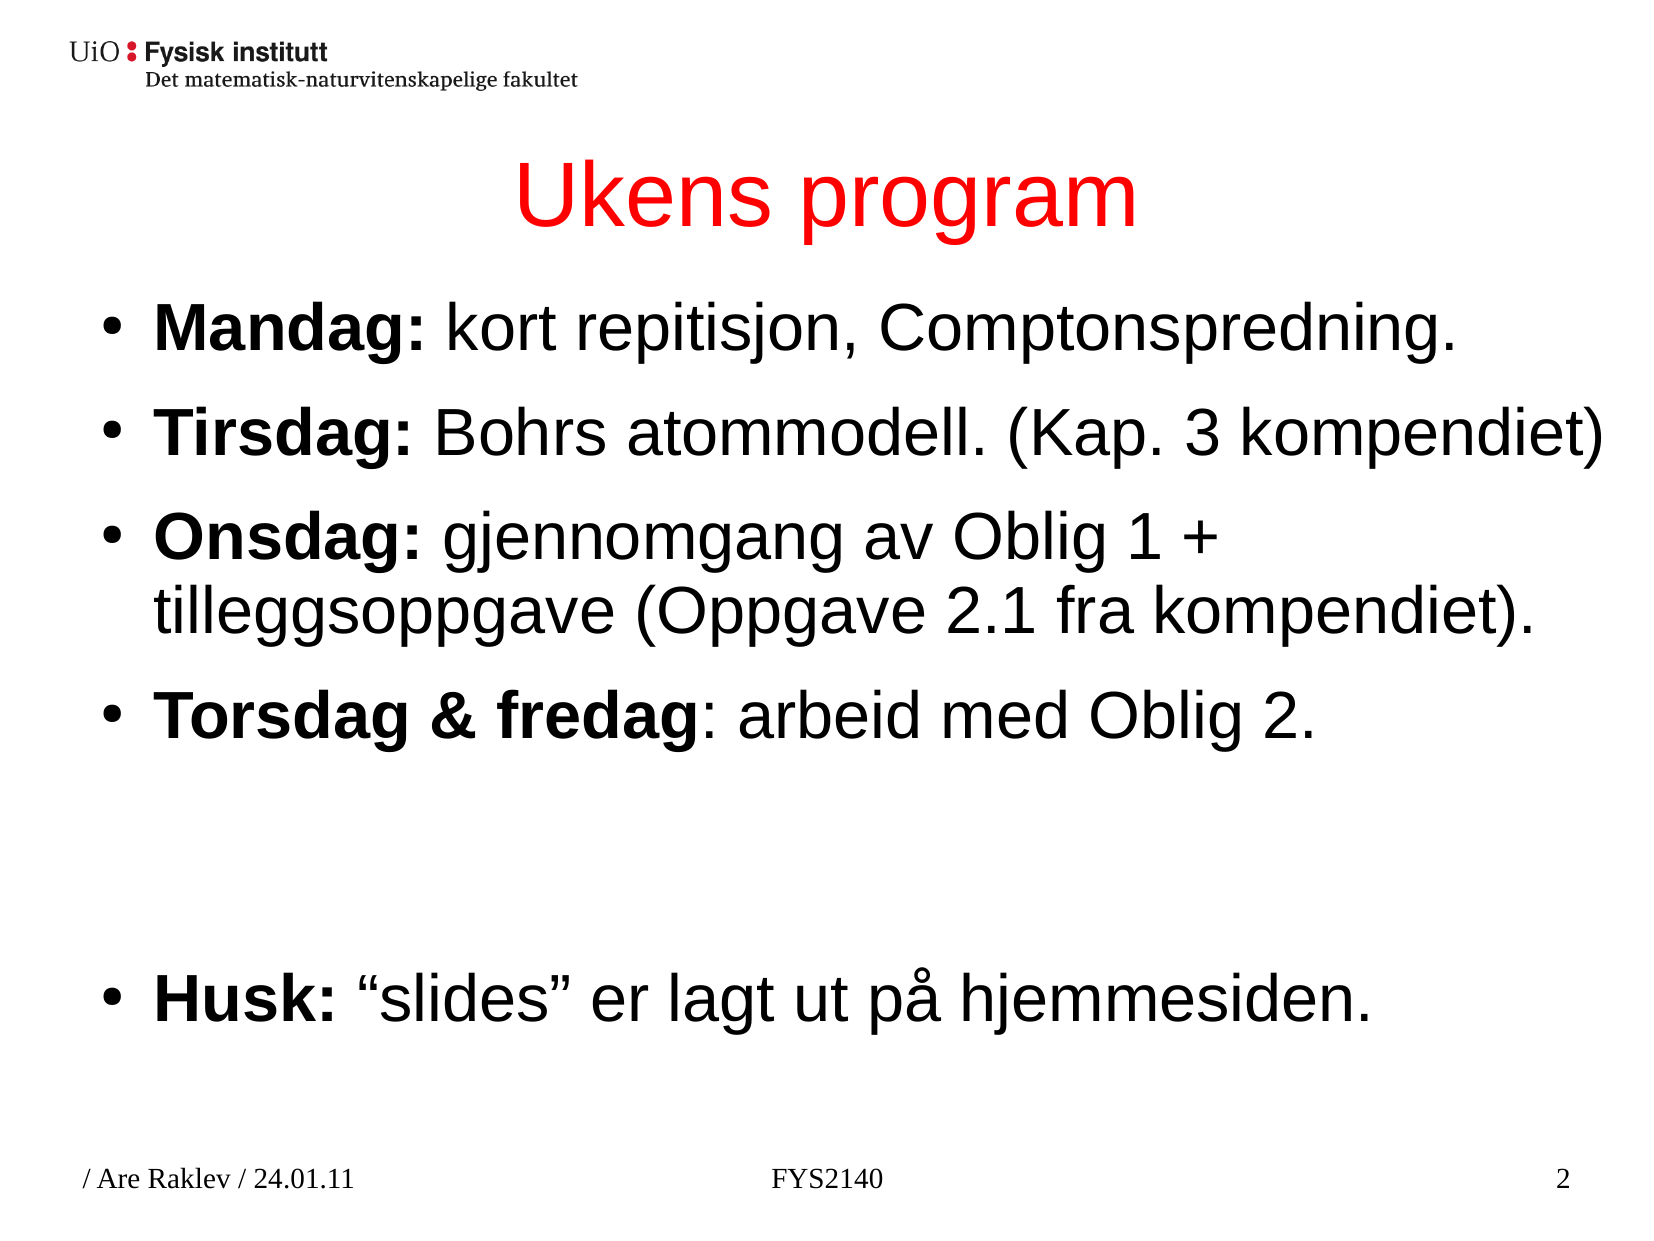

# Ukens program
Mandag: kort repitisjon, Comptonspredning.
Tirsdag: Bohrs atommodell. (Kap. 3 kompendiet)
Onsdag: gjennomgang av Oblig 1 + tilleggsoppgave (Oppgave 2.1 fra kompendiet).
Torsdag & fredag: arbeid med Oblig 2.
Husk: “slides” er lagt ut på hjemmesiden.
/ Are Raklev / 24.01.11
FYS2140
2